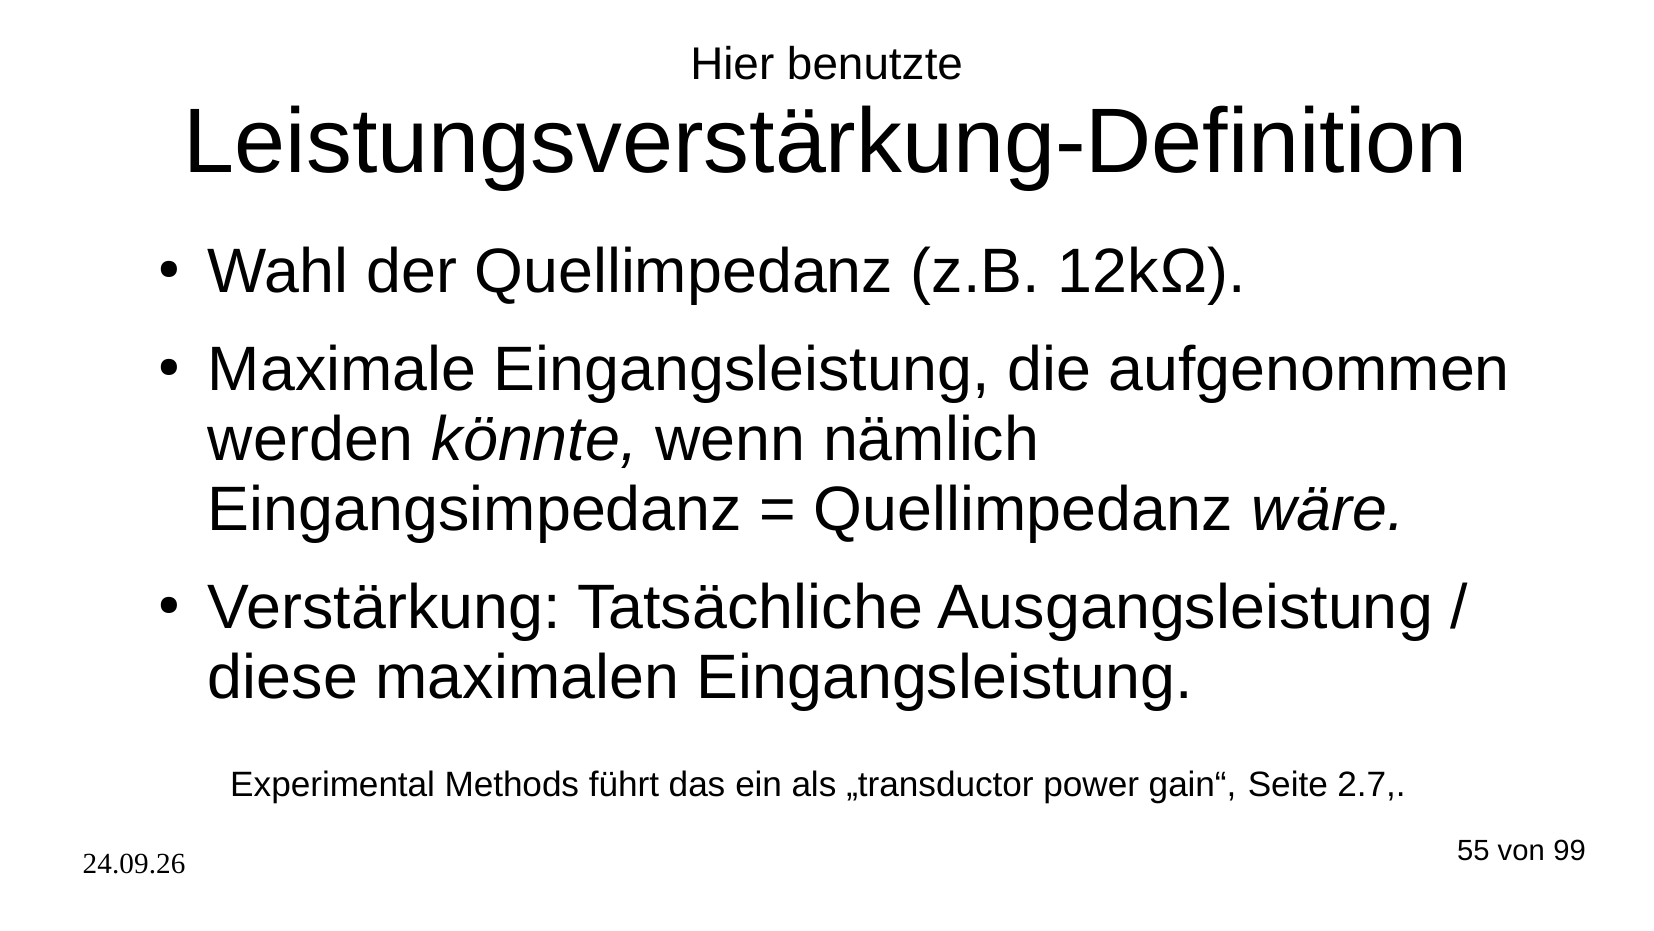

# Hier benutzte Leistungsverstärkung-Definition
Wahl der Quellimpedanz (z.B. 12kΩ).
Maximale Eingangsleistung, die aufgenommen werden könnte, wenn nämlich
Eingangsimpedanz = Quellimpedanz wäre.
Verstärkung: Tatsächliche Ausgangsleistung / diese maximalen Eingangsleistung.
Experimental Methods führt das ein als „transductor power gain“, Seite 2.7,.
55